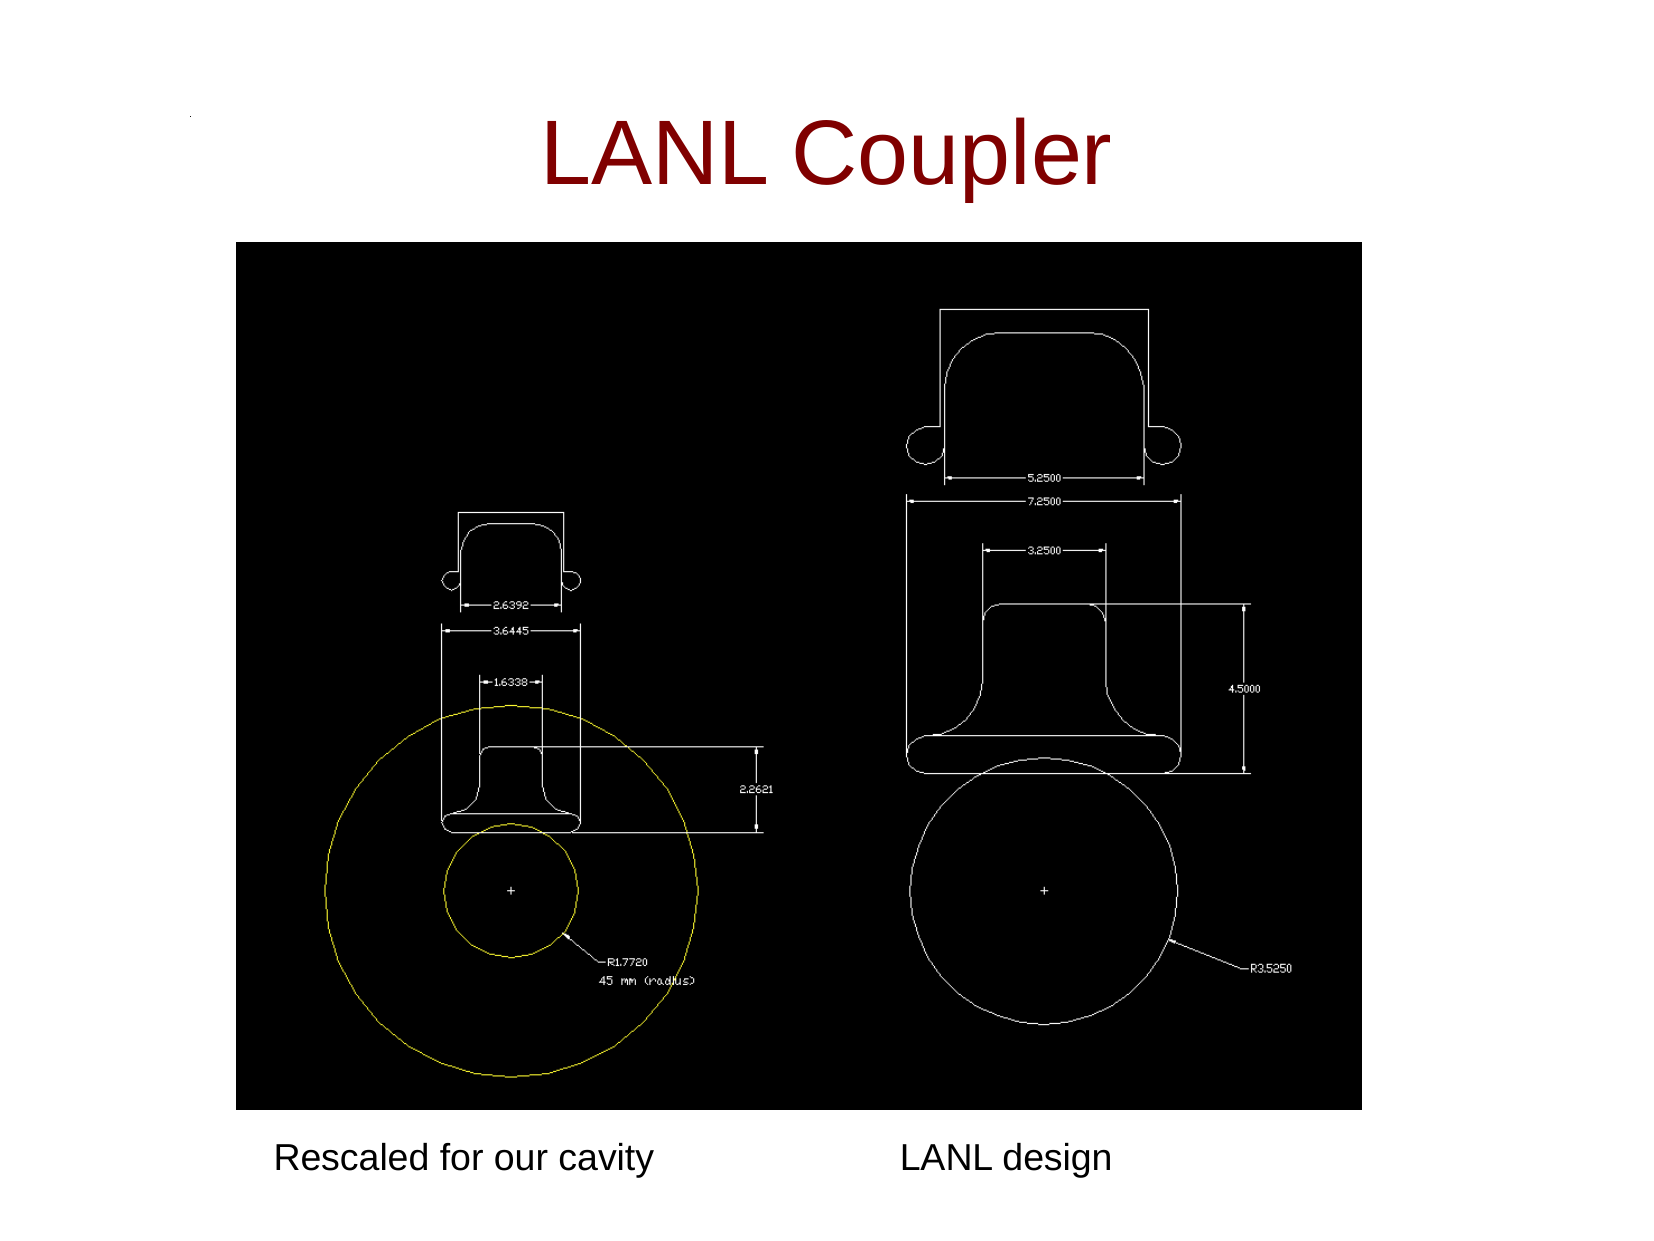

# LANL Coupler
LANL design
Rescaled for our cavity